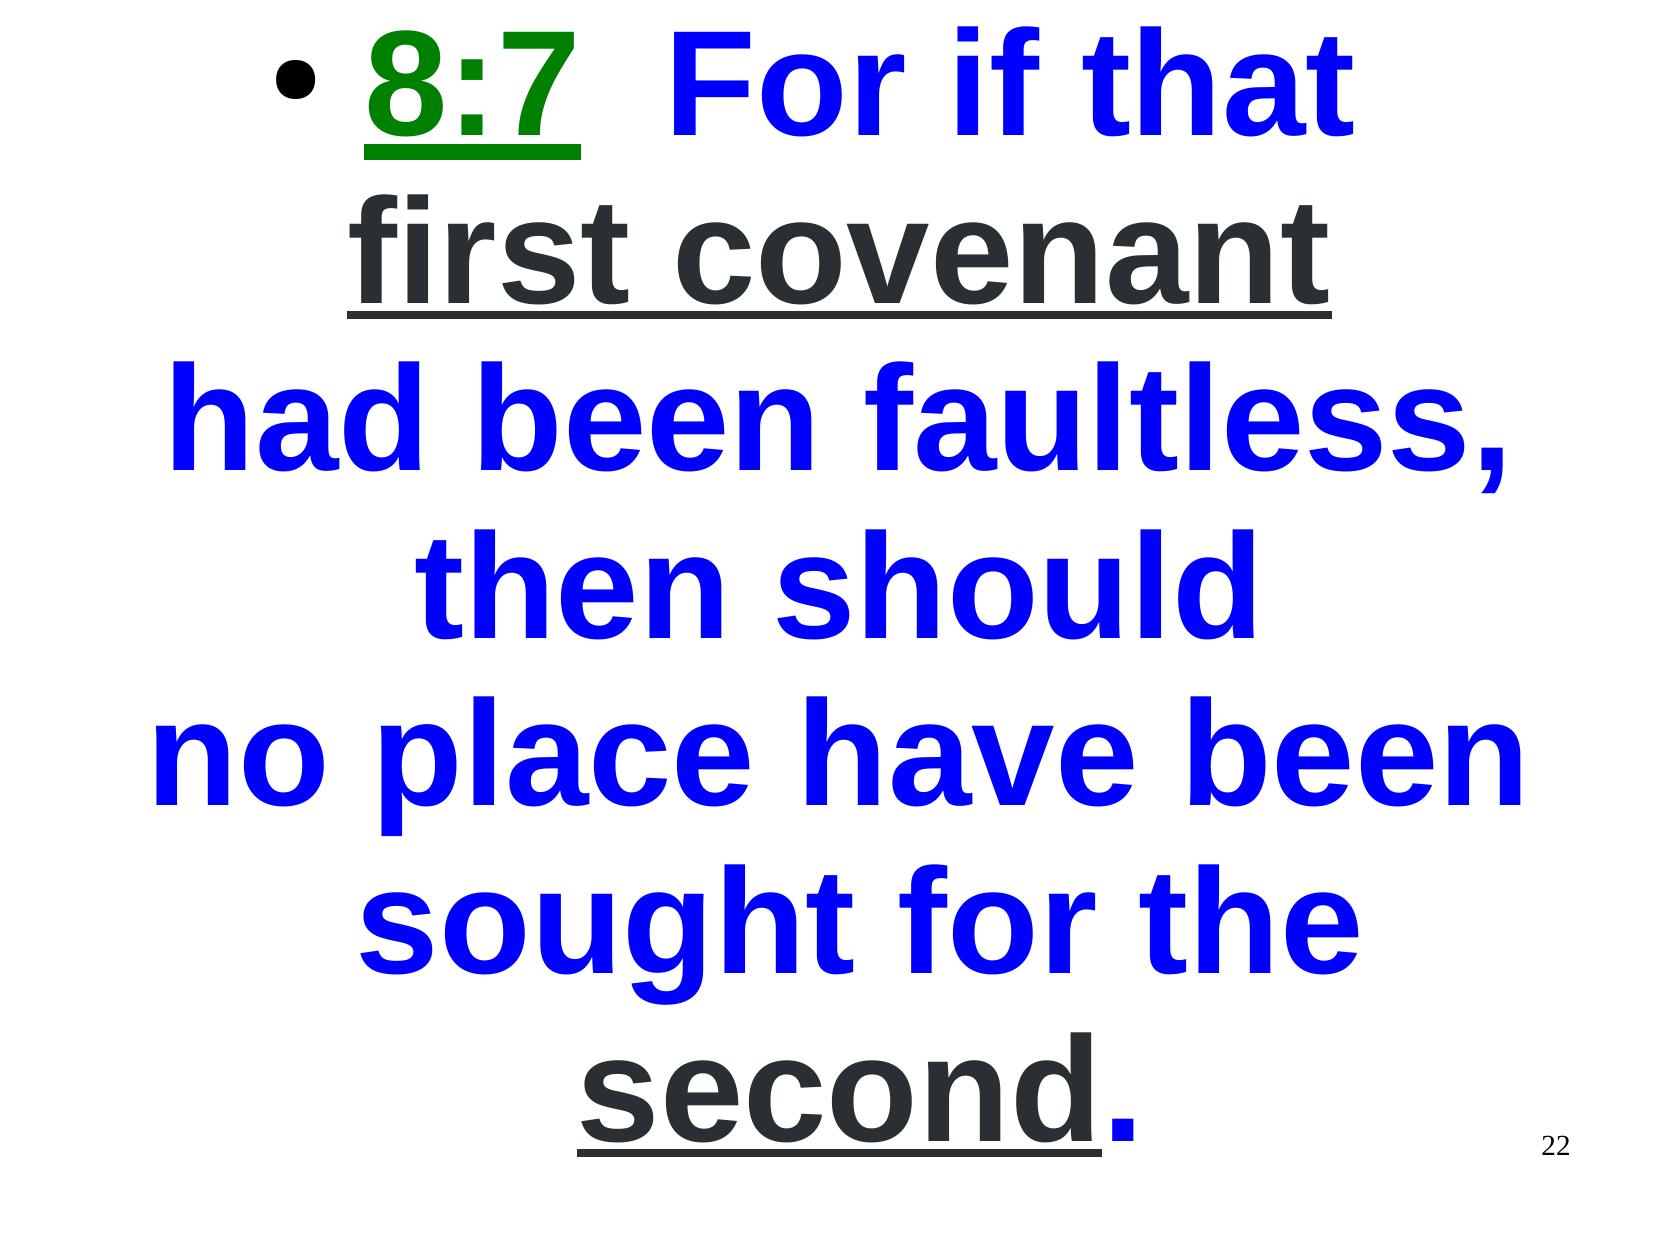

# 8:7  For if that first covenant had been faultless, then should no place have been sought for the second.
22